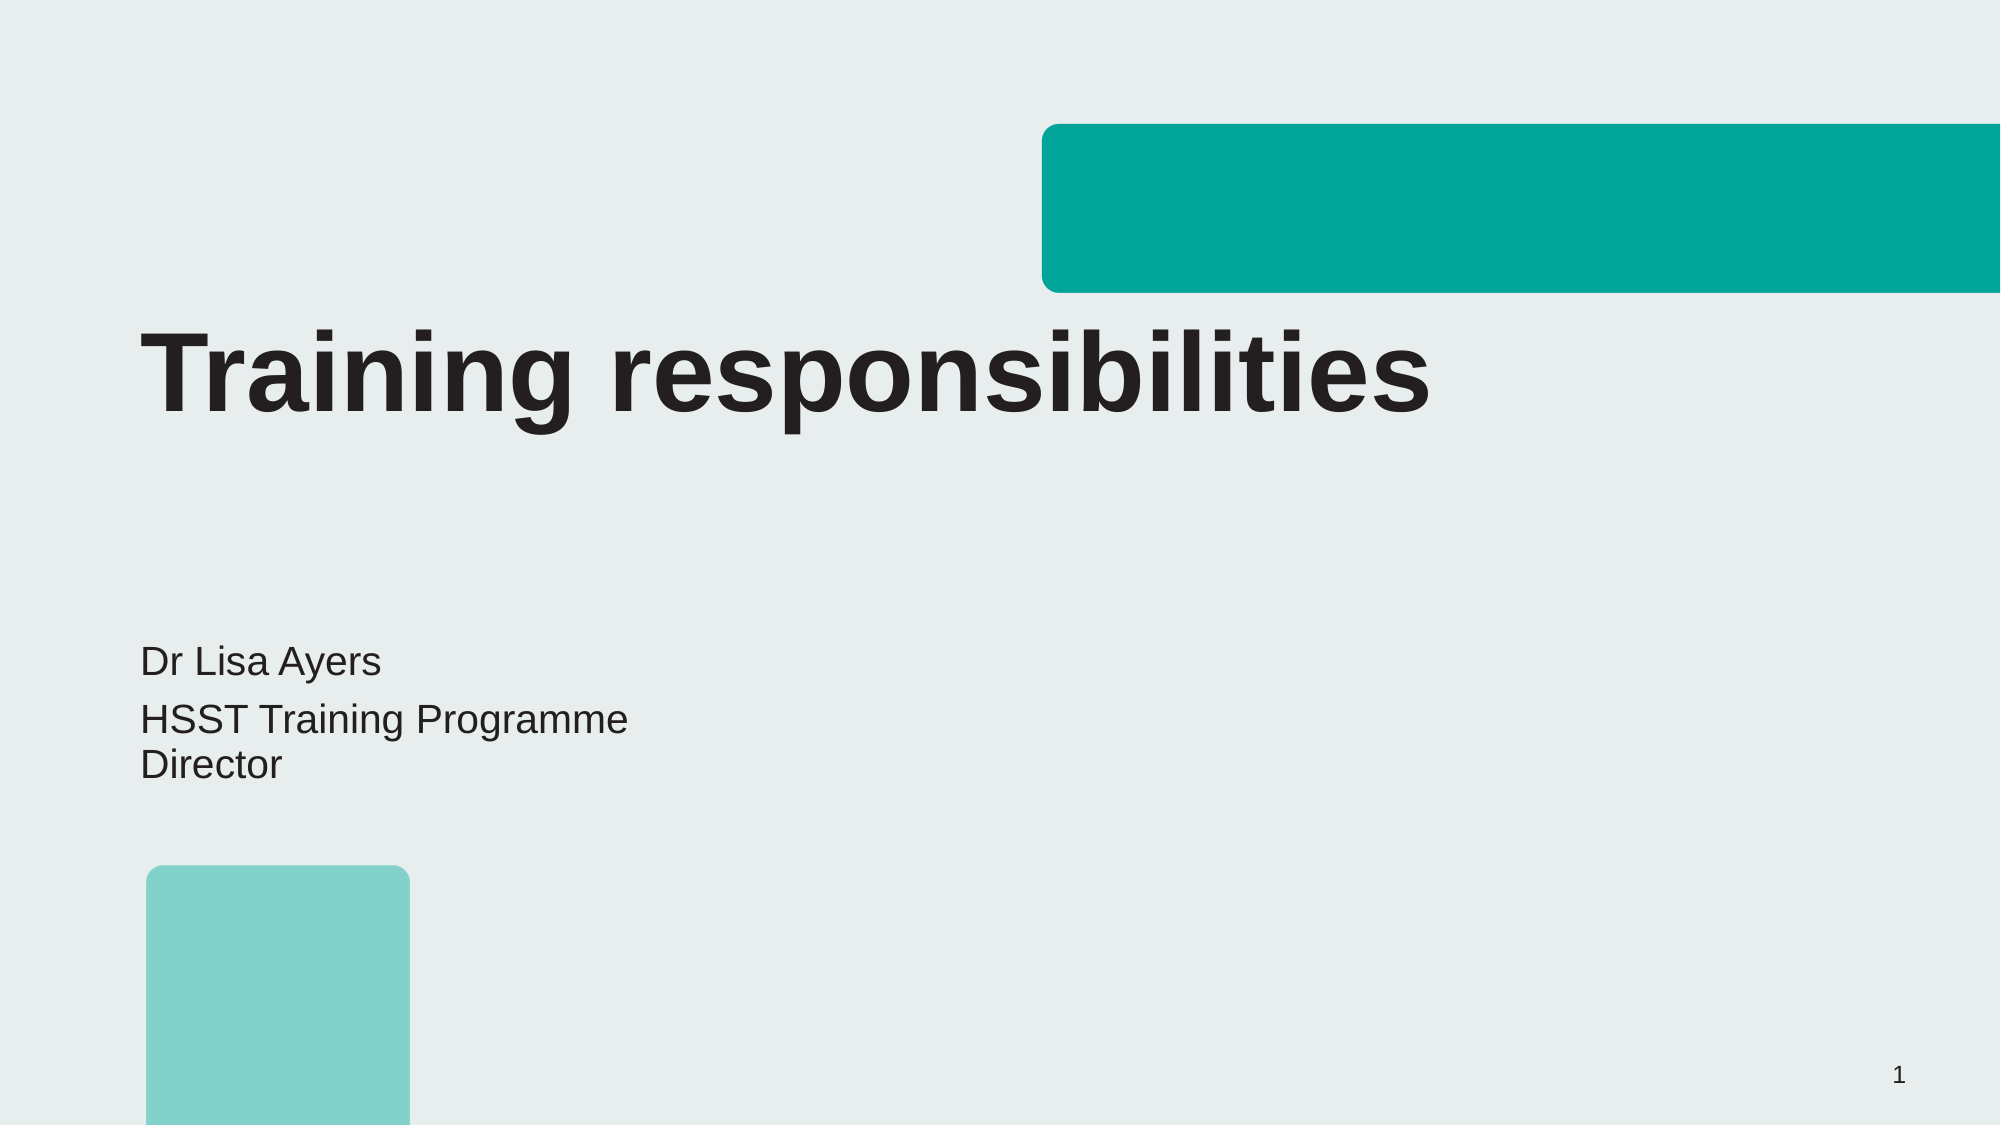

Training responsibilities
# Dr Lisa Ayers
HSST Training Programme Director